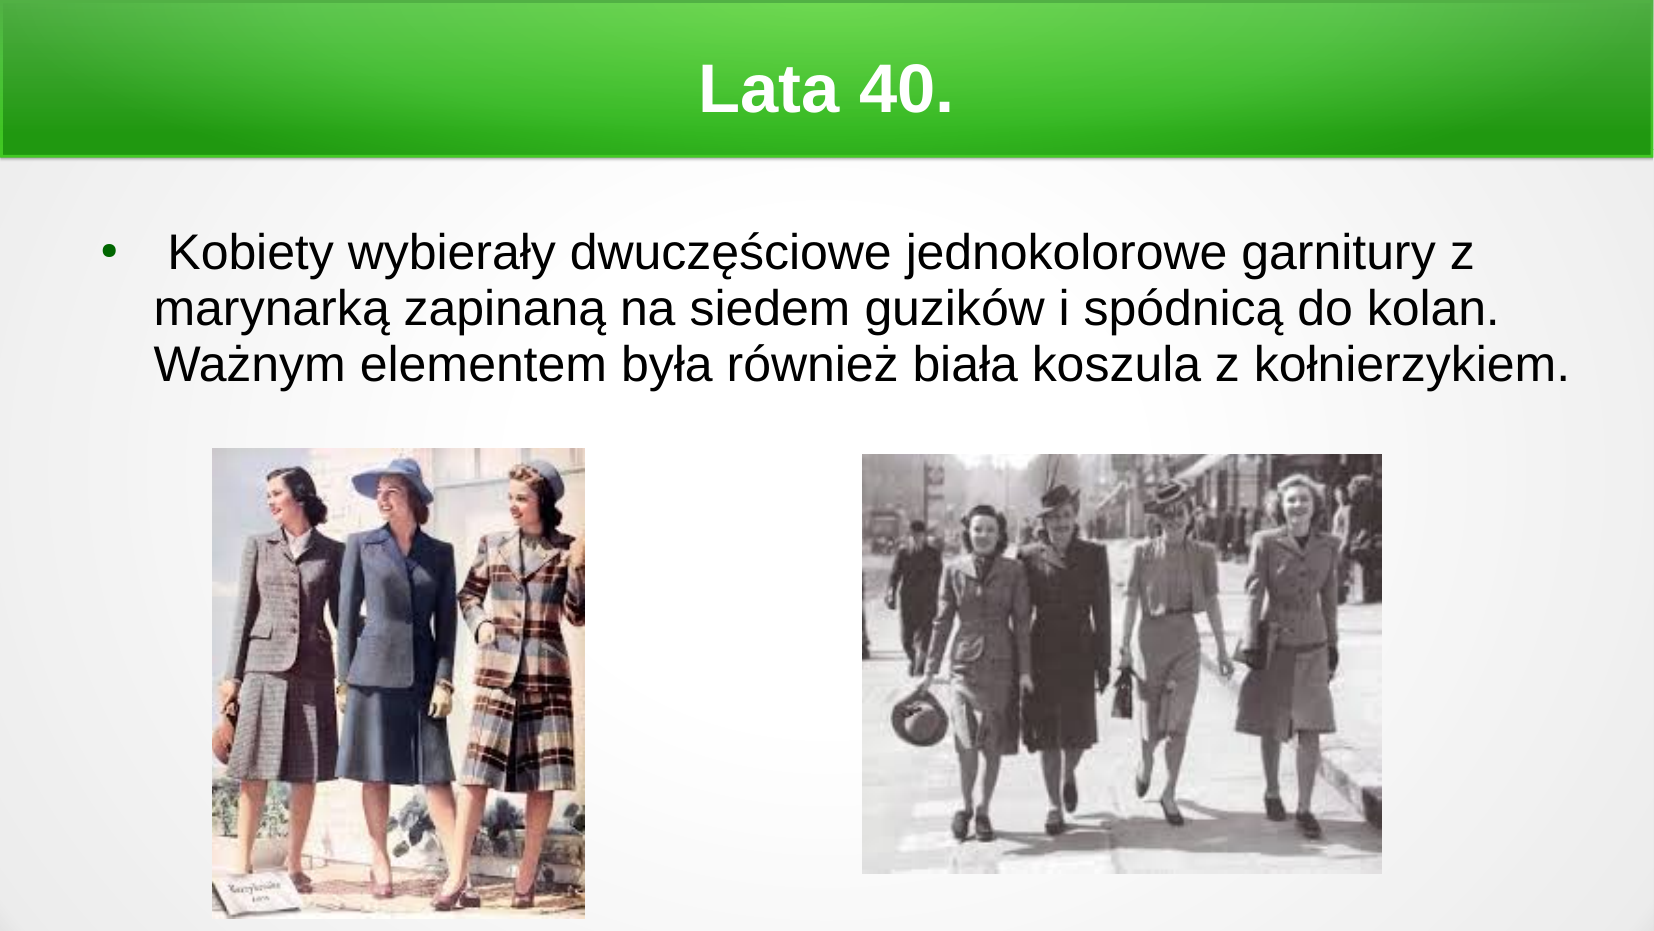

# Lata 40.
 Kobiety wybierały dwuczęściowe jednokolorowe garnitury z marynarką zapinaną na siedem guzików i spódnicą do kolan. Ważnym elementem była również biała koszula z kołnierzykiem.